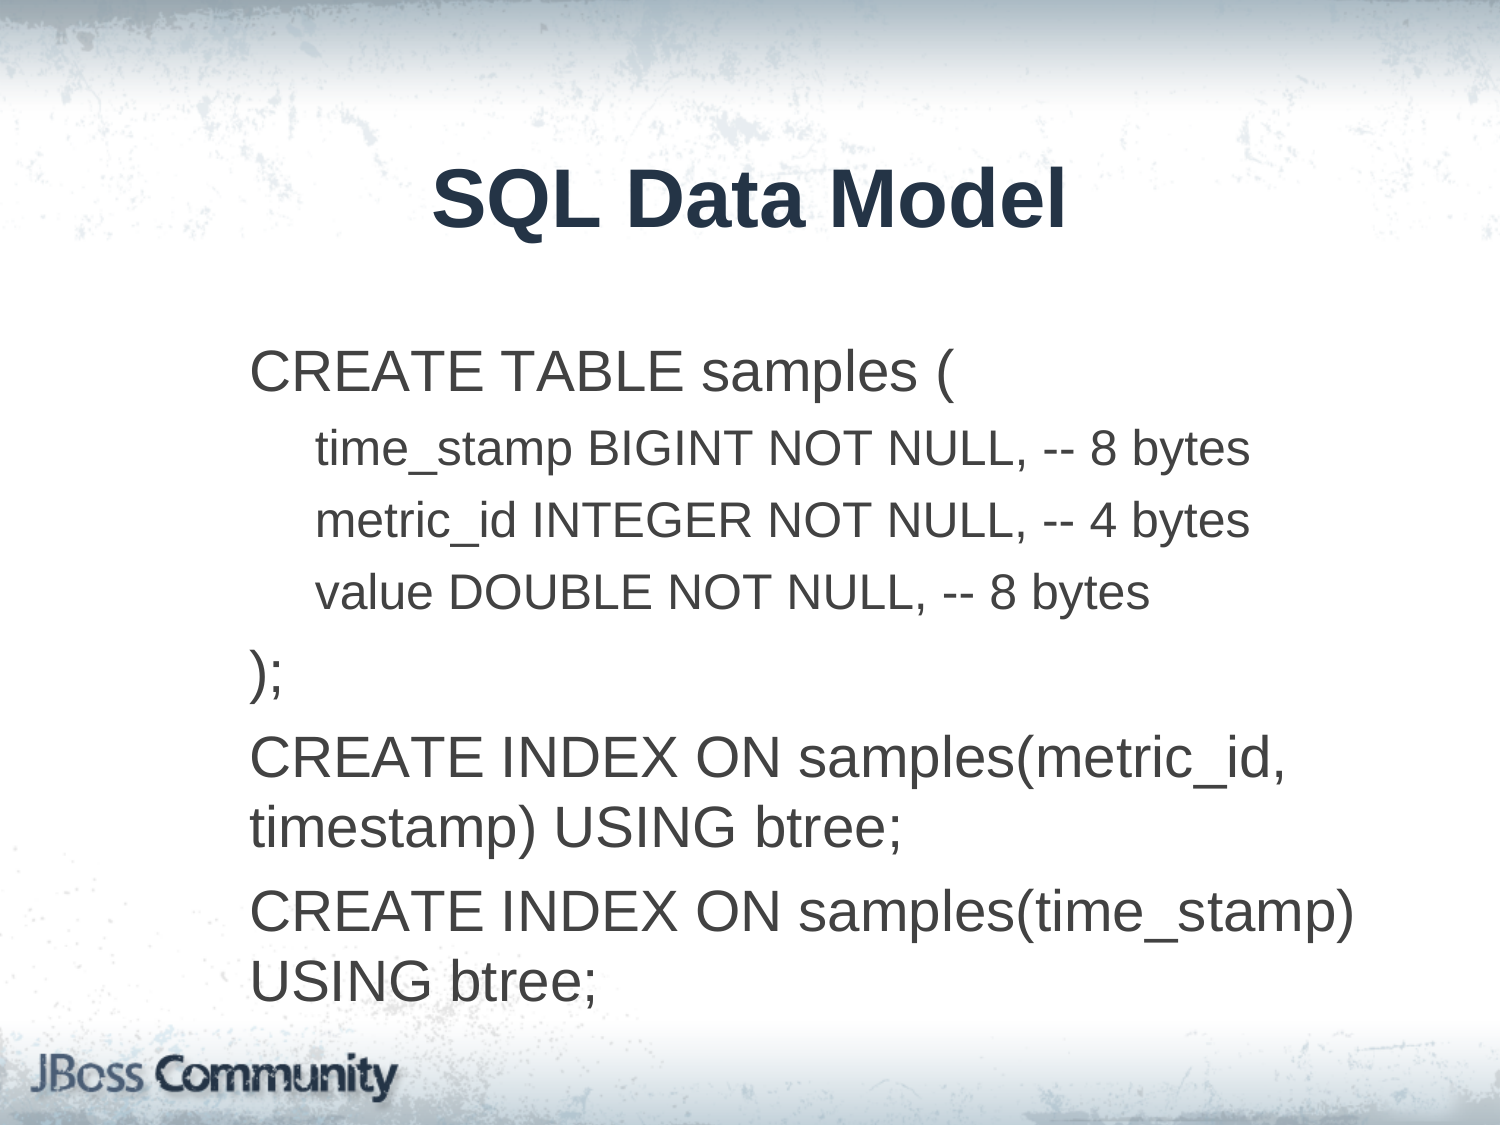

# SQL Data Model
CREATE TABLE samples (
time_stamp BIGINT NOT NULL, -- 8 bytes
metric_id INTEGER NOT NULL, -- 4 bytes
value DOUBLE NOT NULL, -- 8 bytes
);
CREATE INDEX ON samples(metric_id, timestamp) USING btree;
CREATE INDEX ON samples(time_stamp) USING btree;